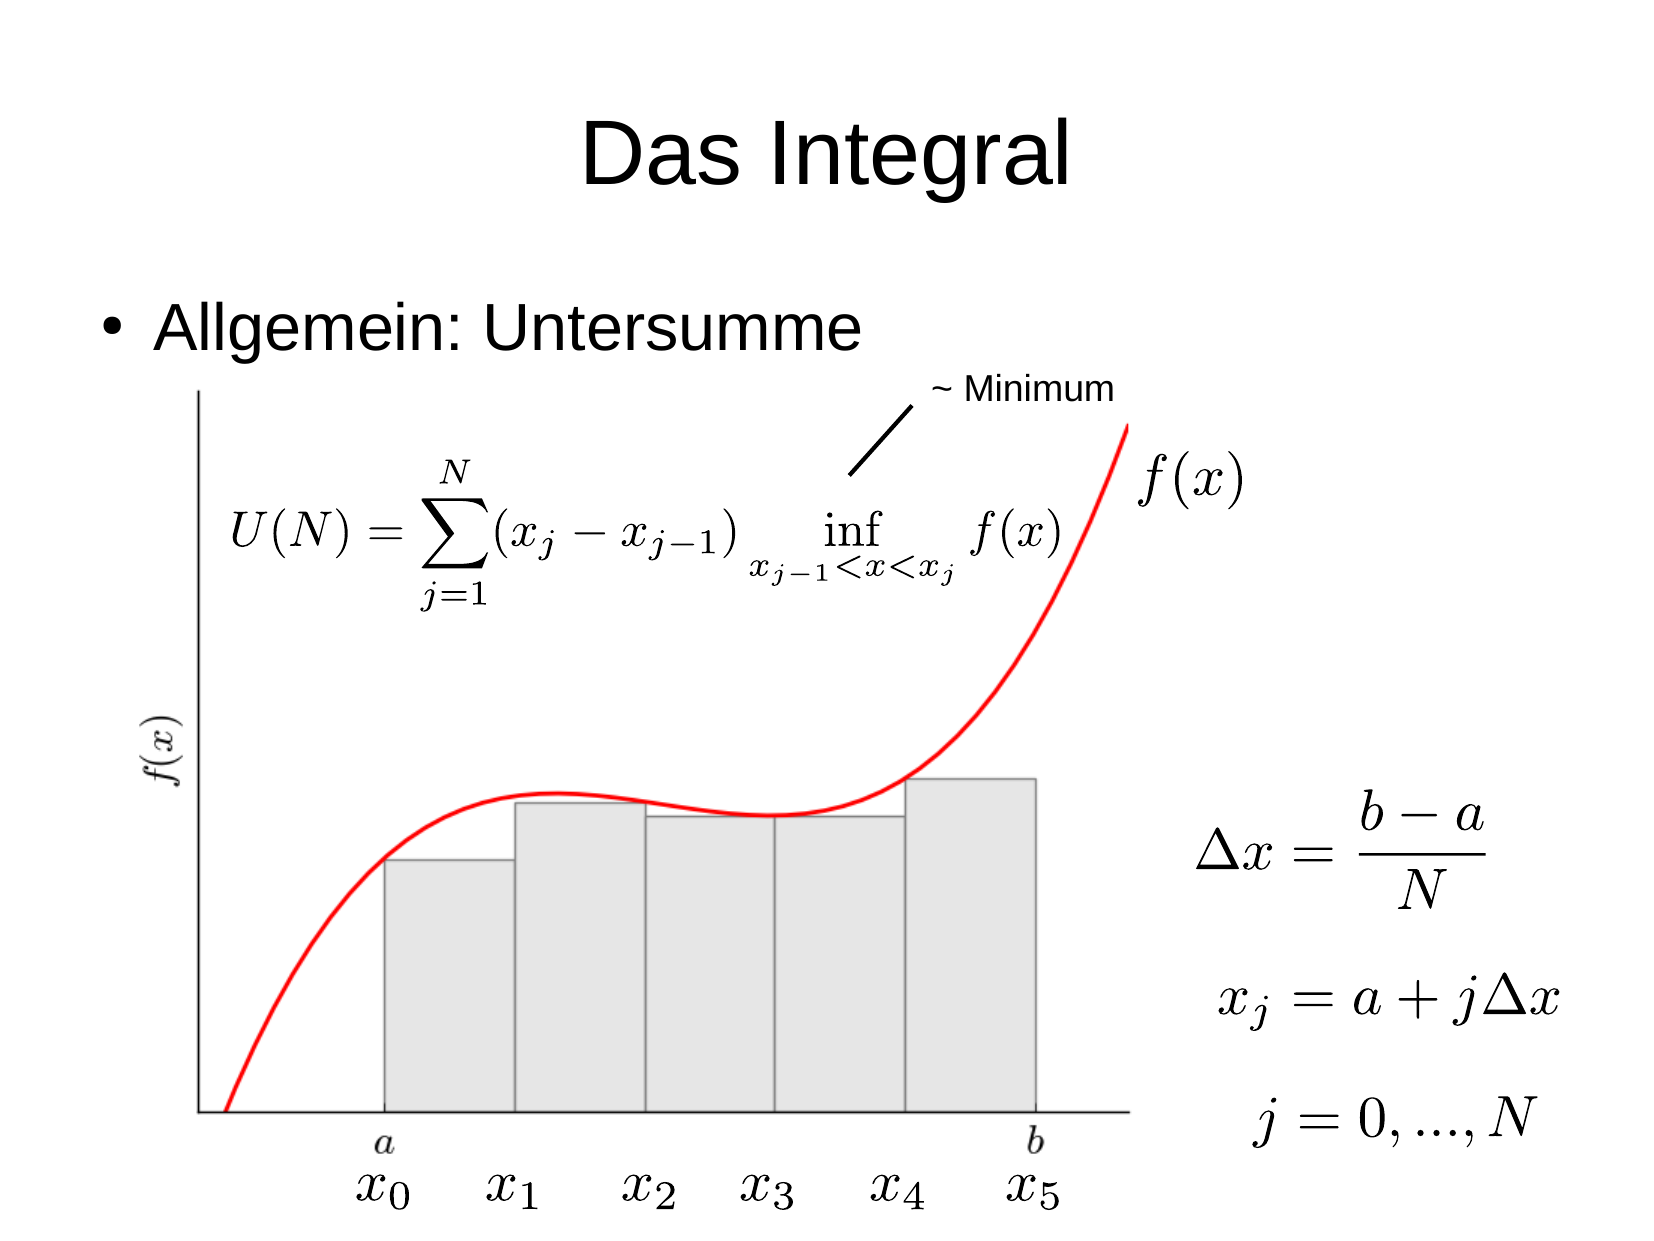

# Das Integral
Allgemein: Untersumme
~ Minimum